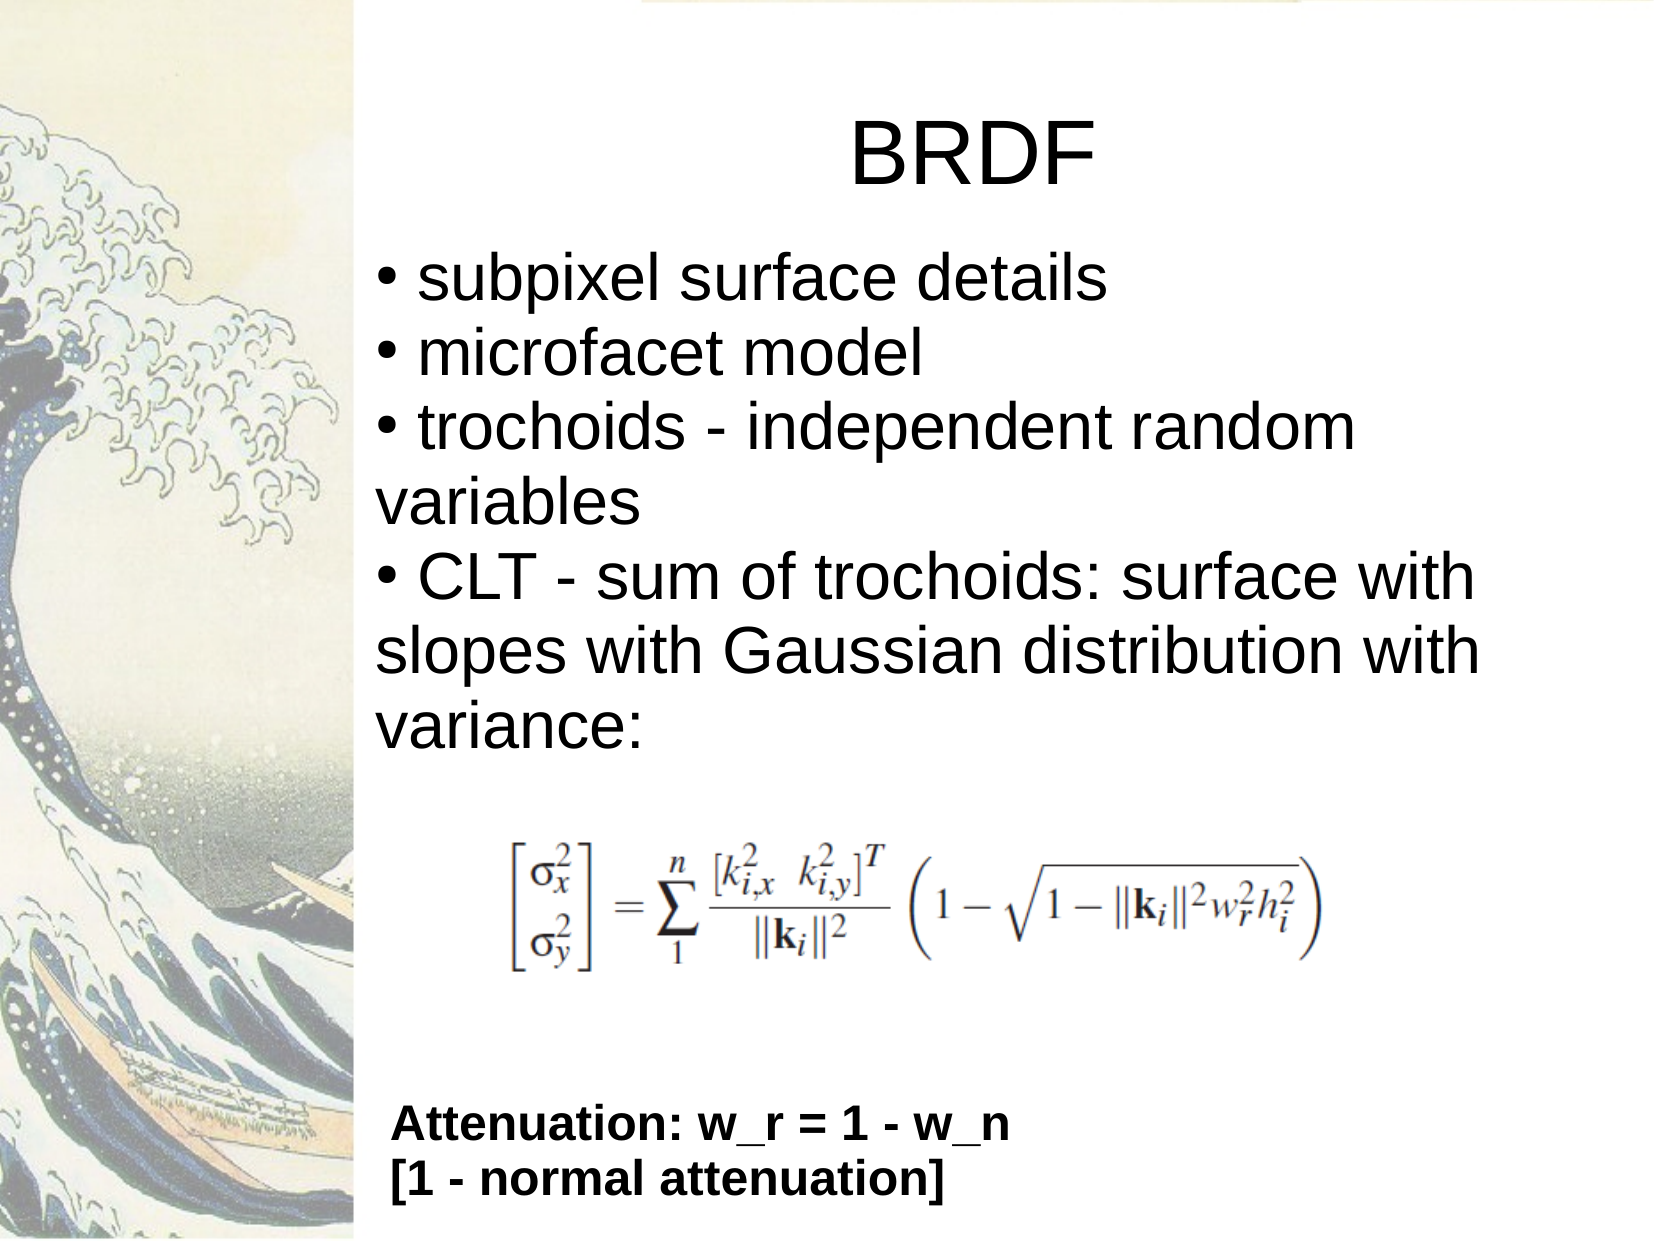

# BRDF
 subpixel surface details
 microfacet model
 trochoids - independent random variables
 CLT - sum of trochoids: surface with slopes with Gaussian distribution with variance:
Attenuation: w_r = 1 - w_n
[1 - normal attenuation]